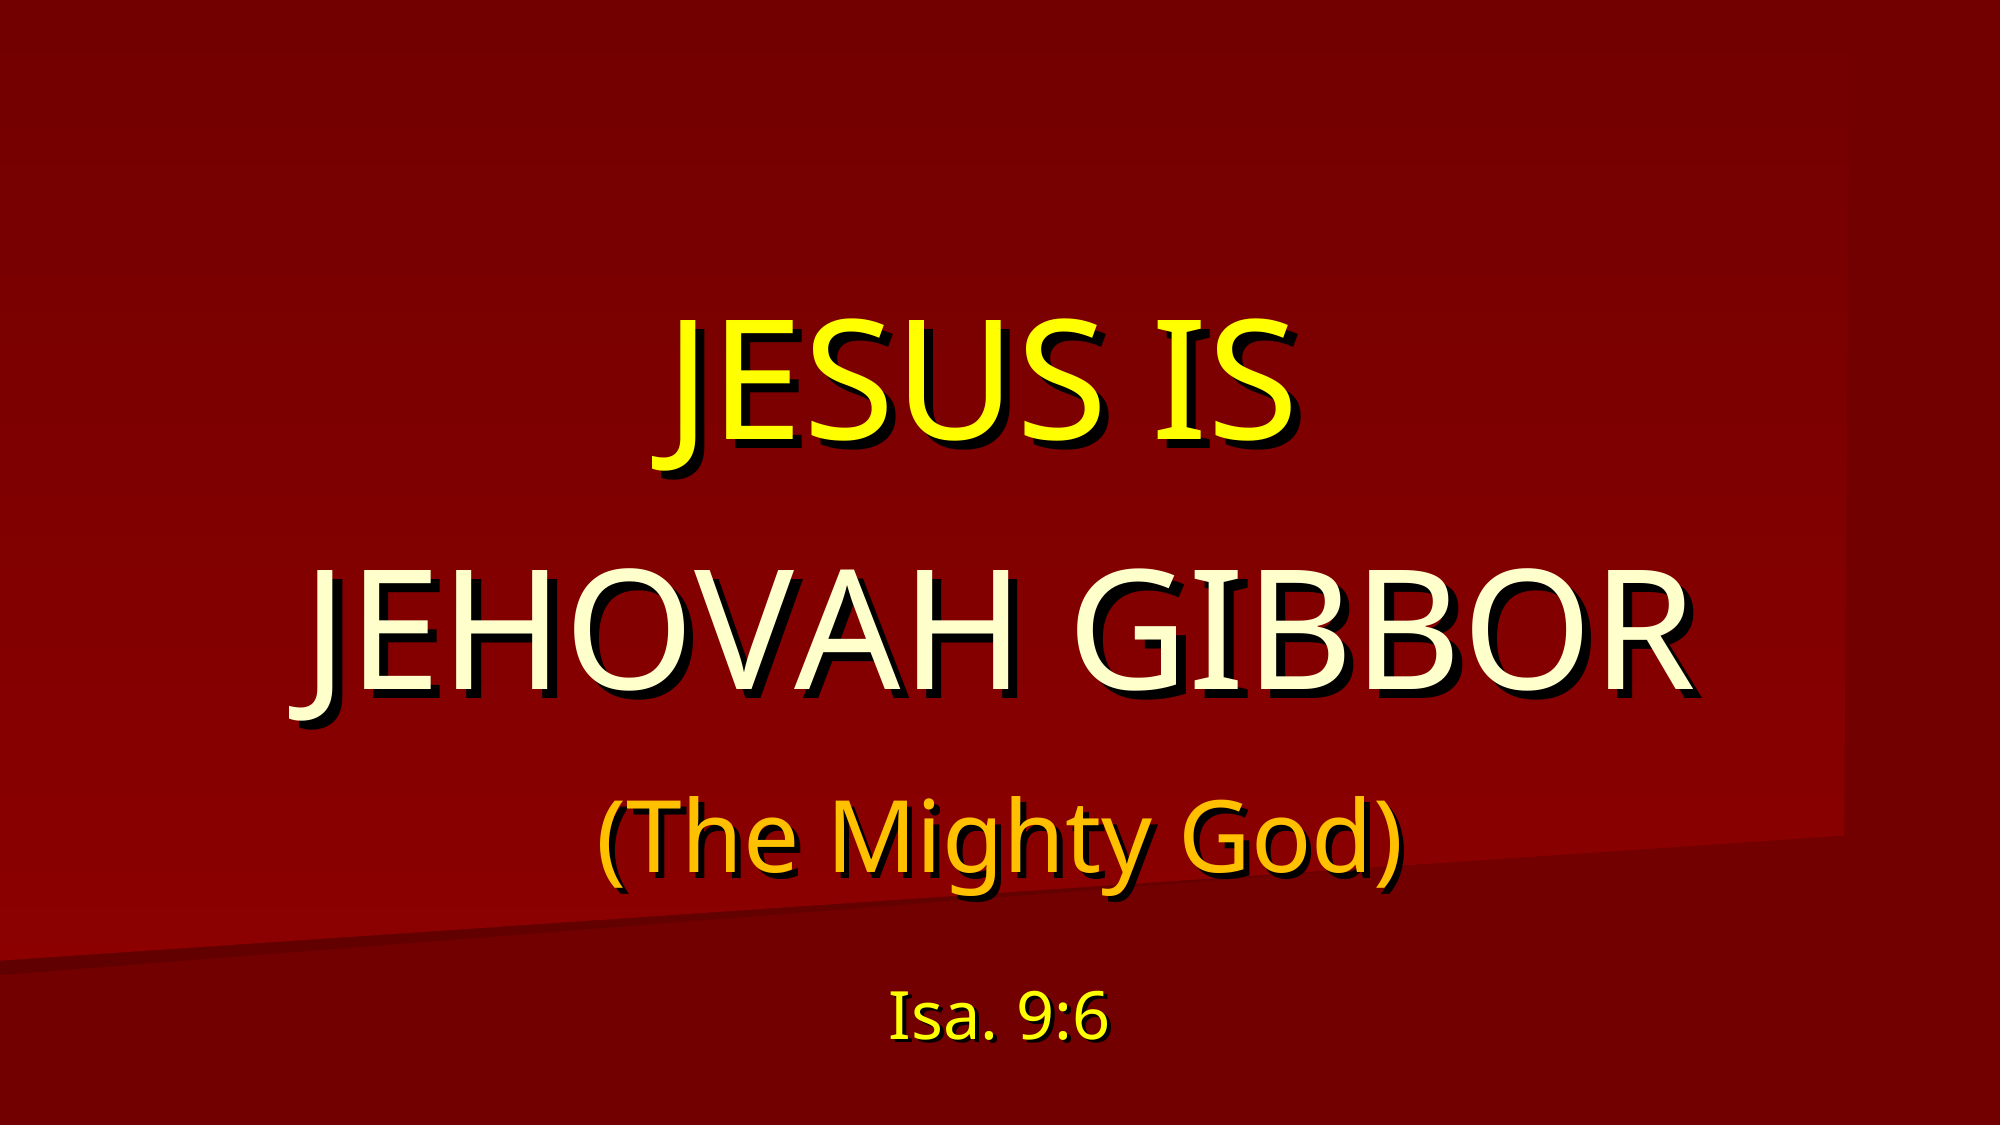

# JESUS IS JEHOVAH GIBBOR (The Mighty God) Isa. 9:6